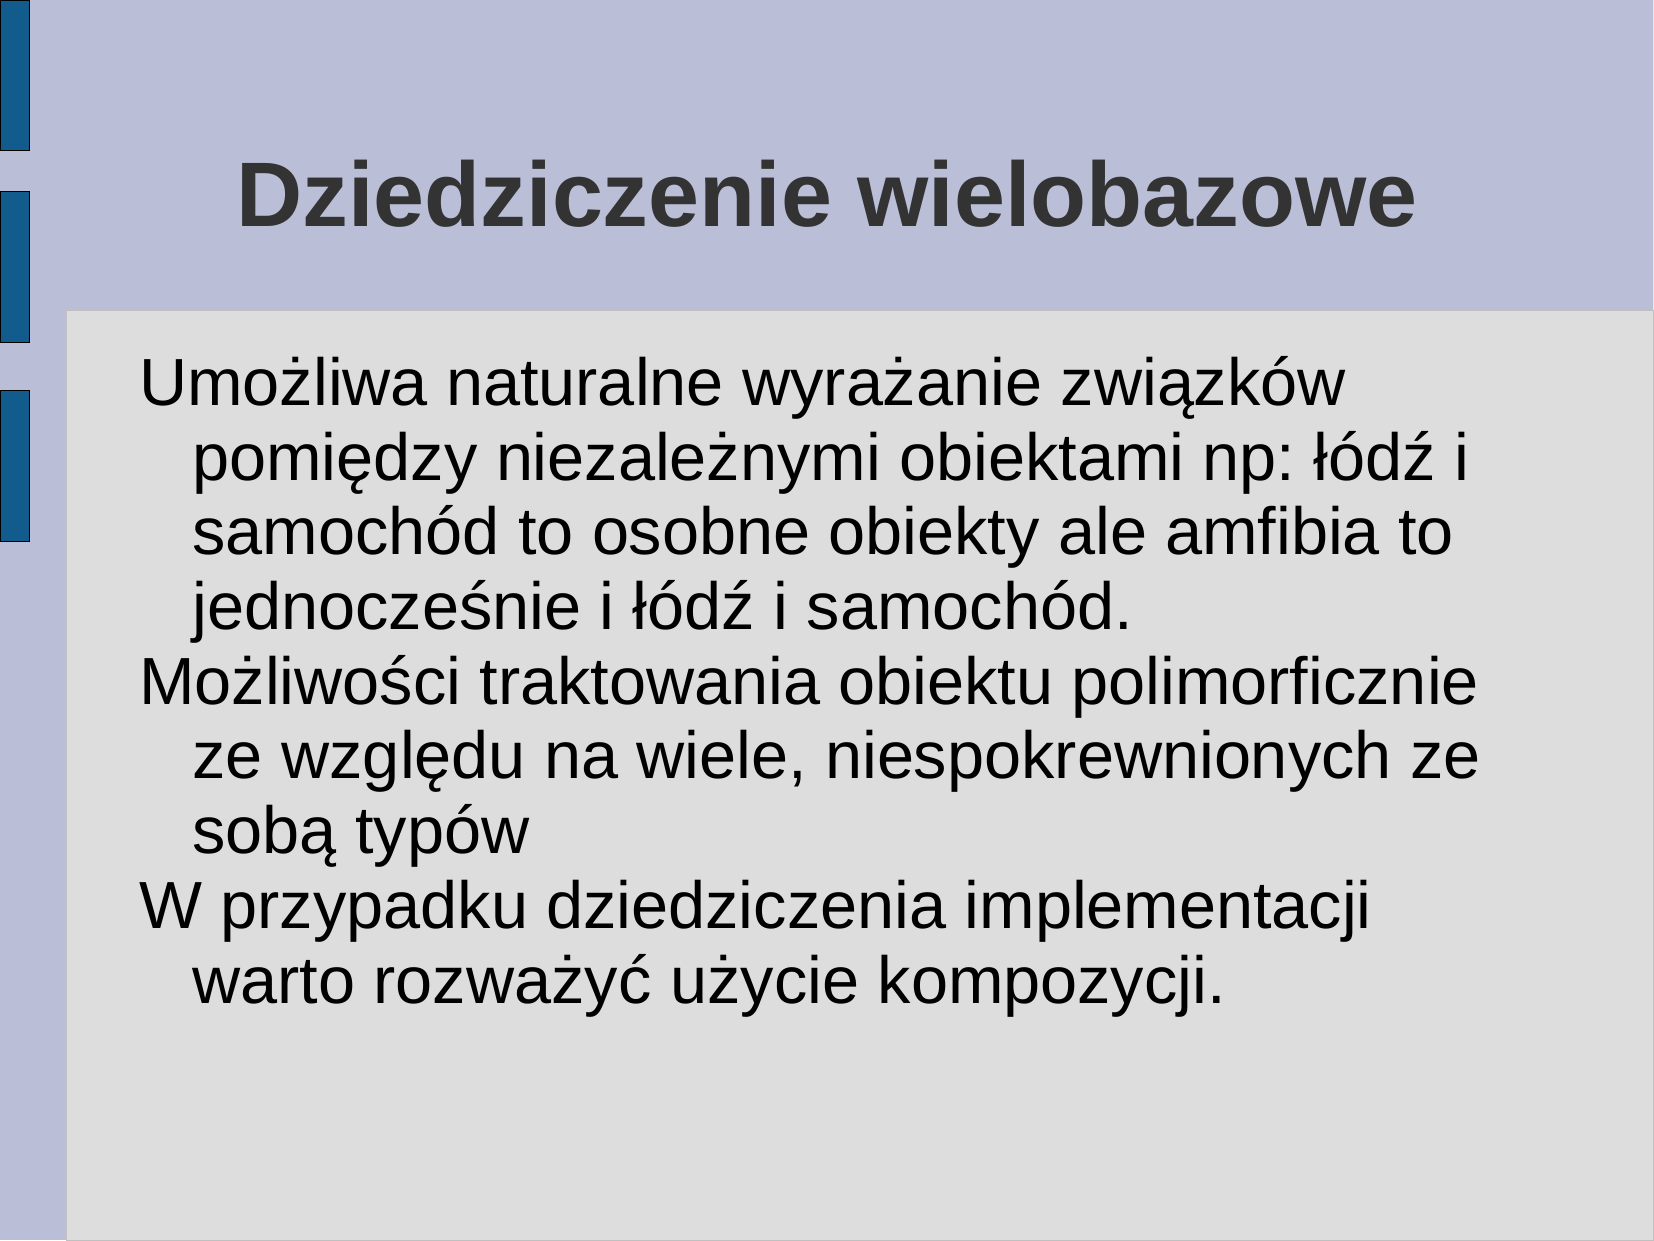

# Dziedziczenie wielobazowe
Umożliwa naturalne wyrażanie związków pomiędzy niezależnymi obiektami np: łódź i samochód to osobne obiekty ale amfibia to jednocześnie i łódź i samochód.
Możliwości traktowania obiektu polimorficznie ze względu na wiele, niespokrewnionych ze sobą typów
W przypadku dziedziczenia implementacji warto rozważyć użycie kompozycji.